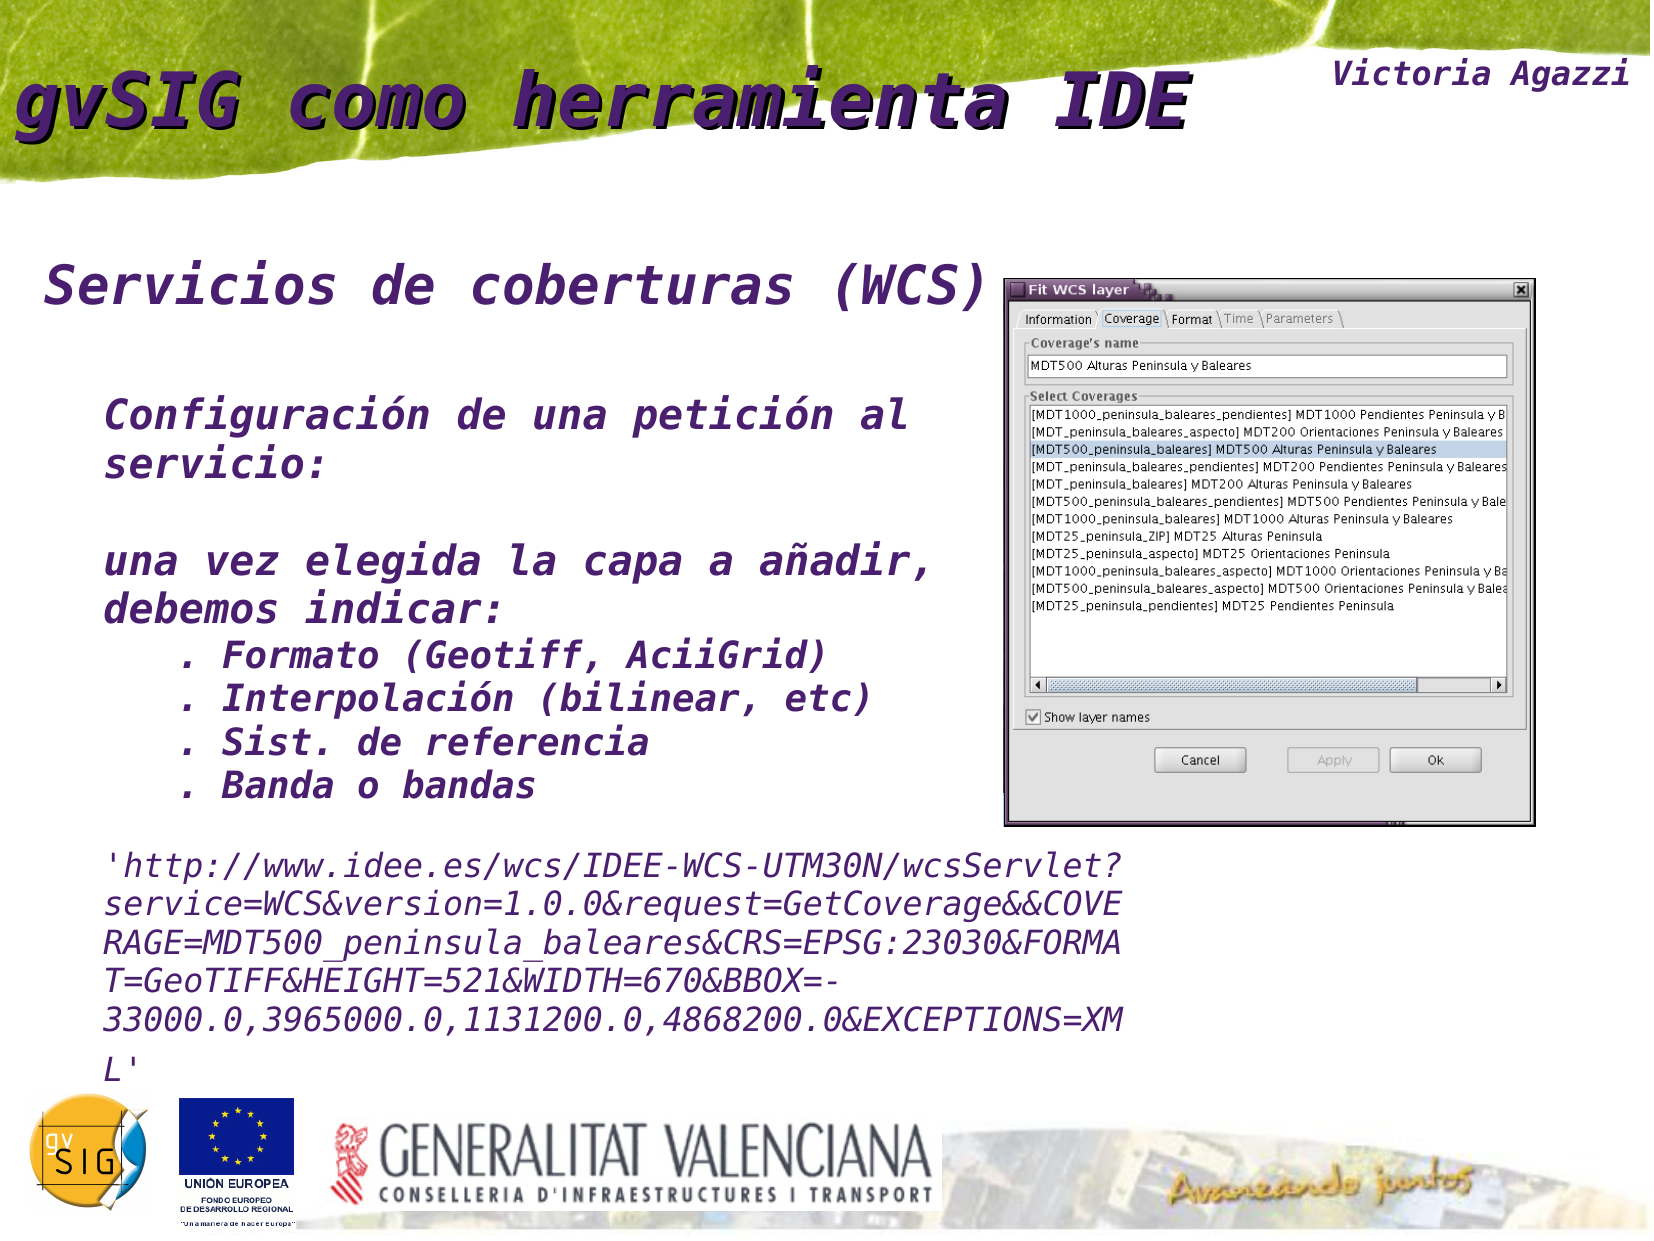

gvSIG como herramienta IDE
Victoria Agazzi
Servicios de coberturas (WCS)
Configuración de una petición al servicio:
una vez elegida la capa a añadir, debemos indicar:
	. Formato (Geotiff, AciiGrid)
	. Interpolación (bilinear, etc)
	. Sist. de referencia
	. Banda o bandas
'http://www.idee.es/wcs/IDEE-WCS-UTM30N/wcsServlet?service=WCS&version=1.0.0&request=GetCoverage&&COVERAGE=MDT500_peninsula_baleares&CRS=EPSG:23030&FORMAT=GeoTIFF&HEIGHT=521&WIDTH=670&BBOX=-33000.0,3965000.0,1131200.0,4868200.0&EXCEPTIONS=XML'